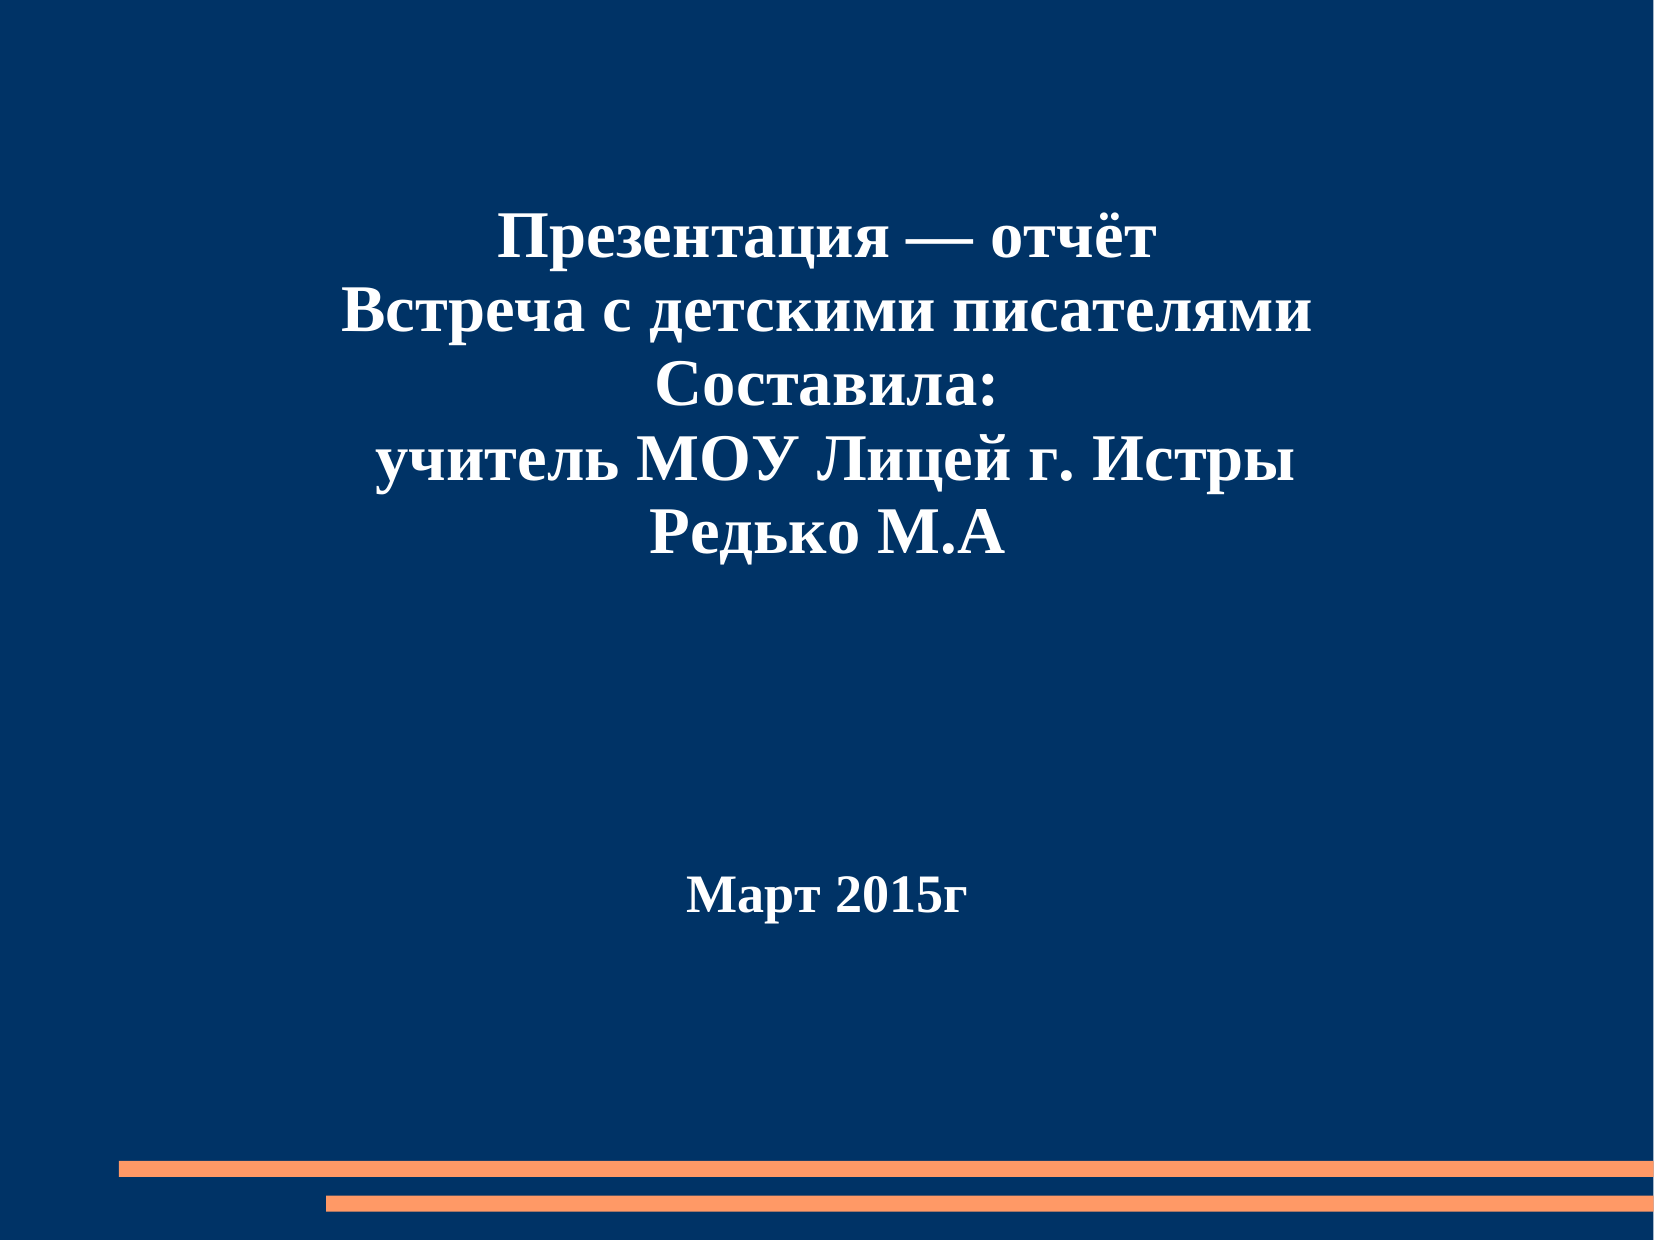

# Презентация — отчёт
Встреча с детскими писателями
Составила:
 учитель МОУ Лицей г. Истры
Редько М.А
Март 2015г